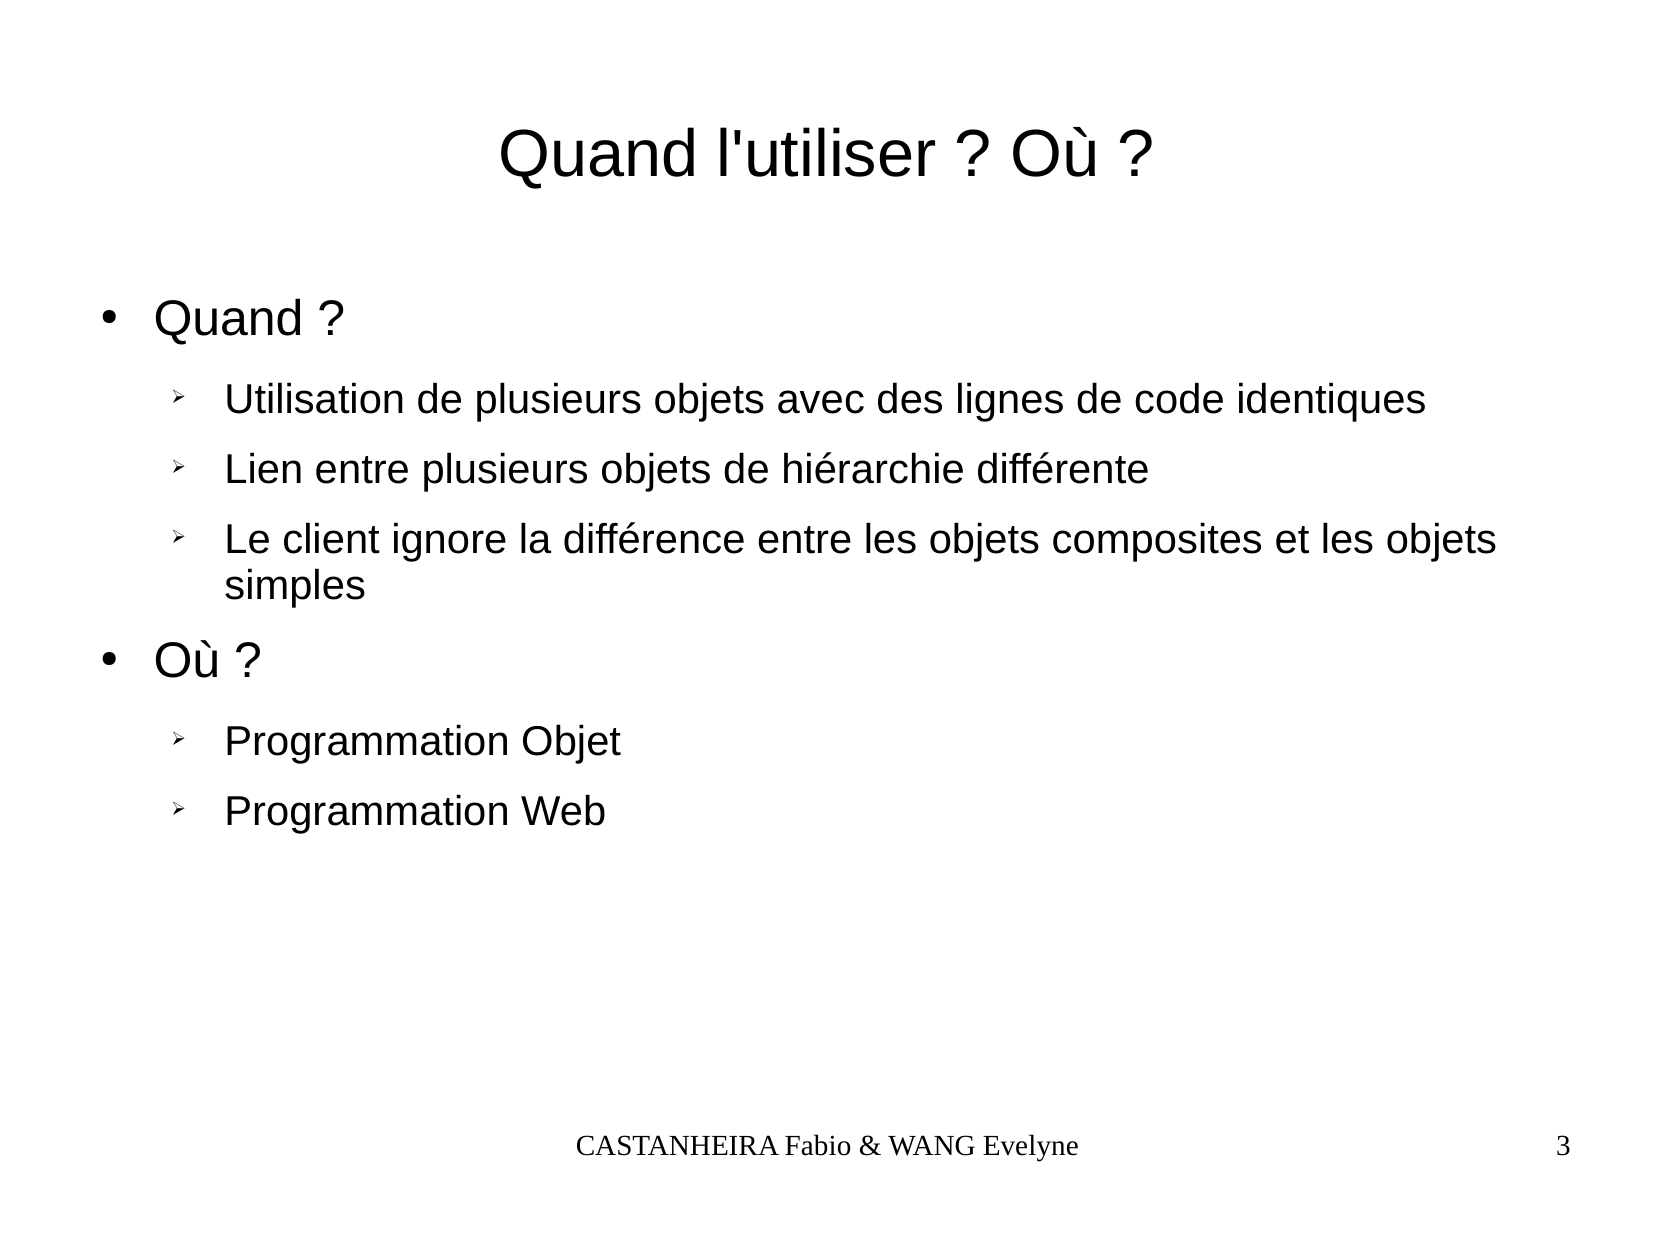

# Quand l'utiliser ? Où ?
Quand ?
Utilisation de plusieurs objets avec des lignes de code identiques
Lien entre plusieurs objets de hiérarchie différente
Le client ignore la différence entre les objets composites et les objets simples
Où ?
Programmation Objet
Programmation Web
CASTANHEIRA Fabio & WANG Evelyne
3